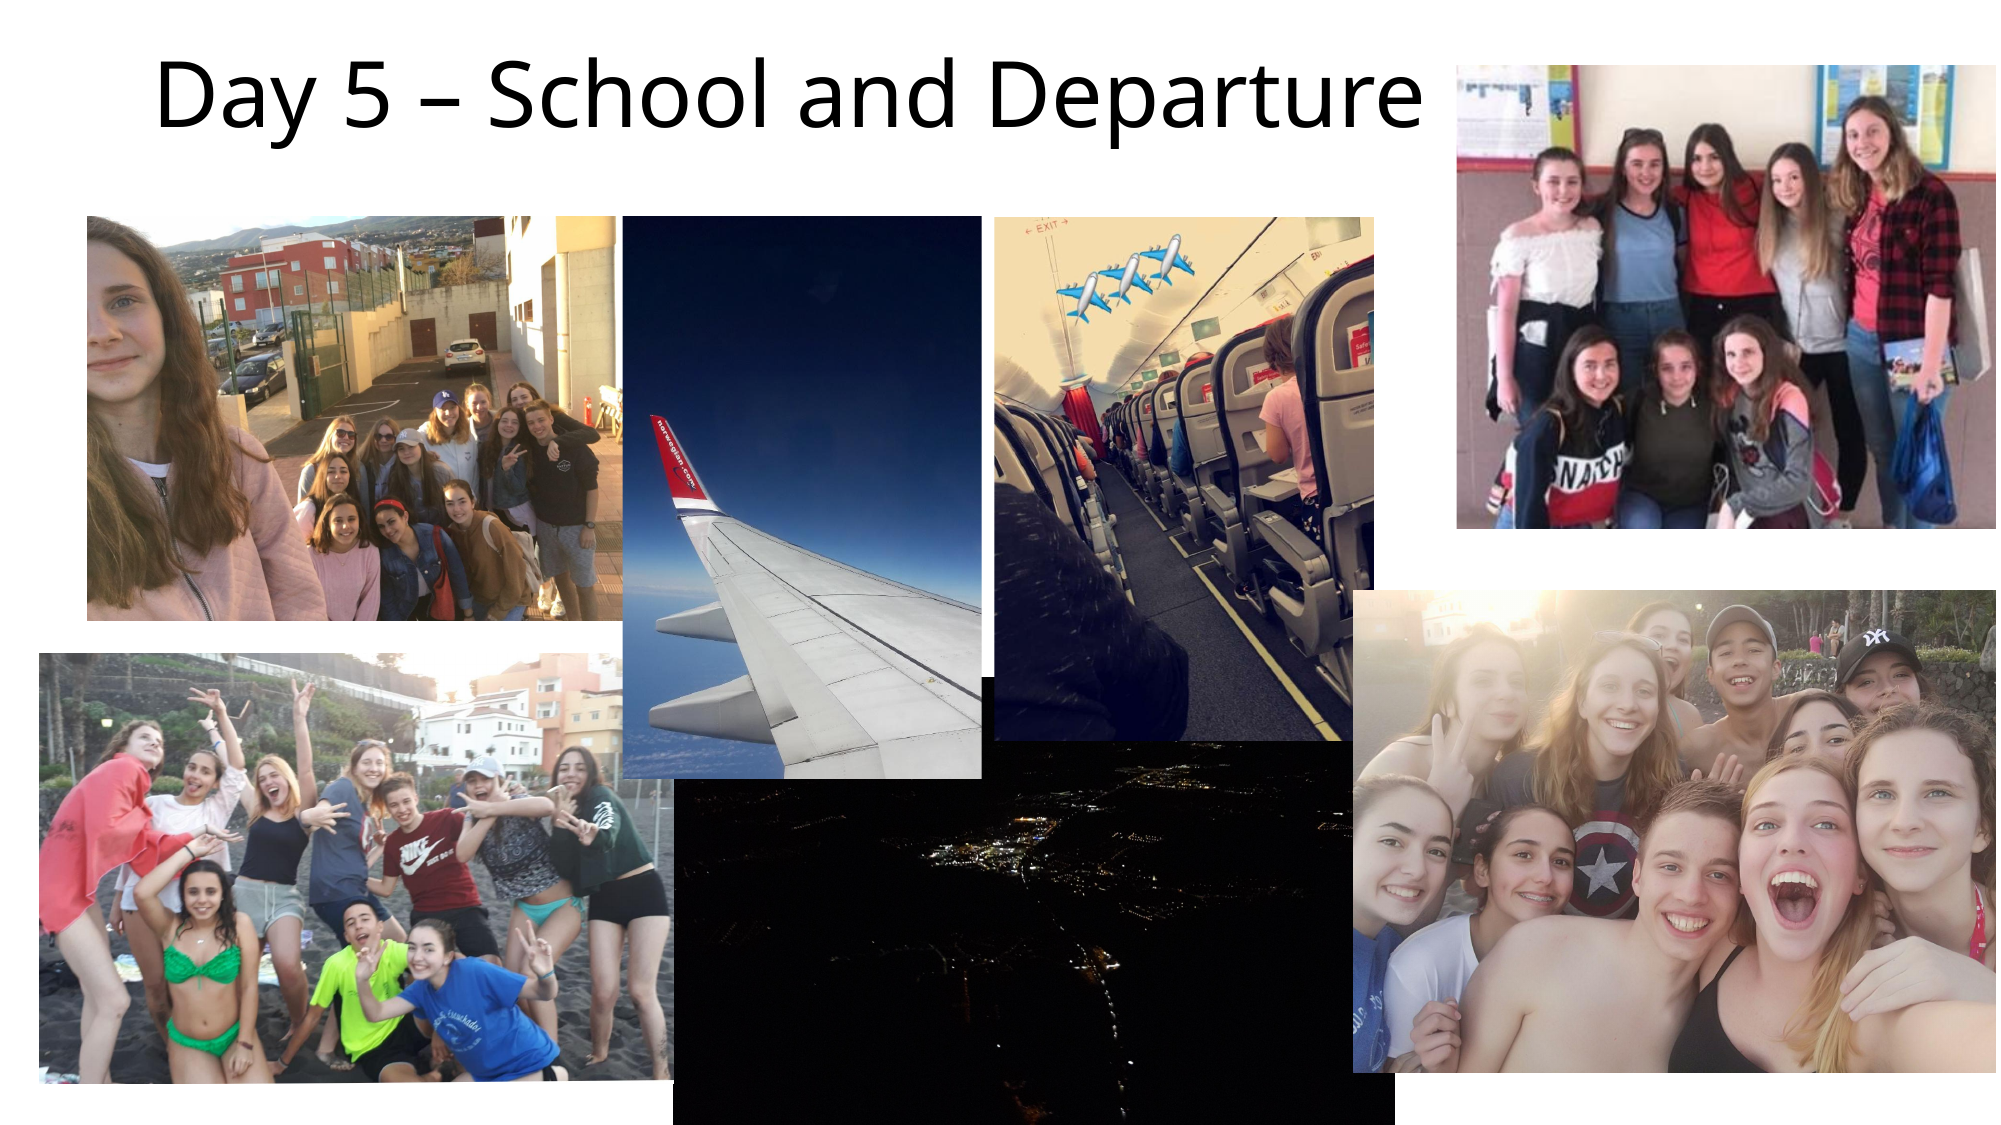

# Day 5 – School and Departure